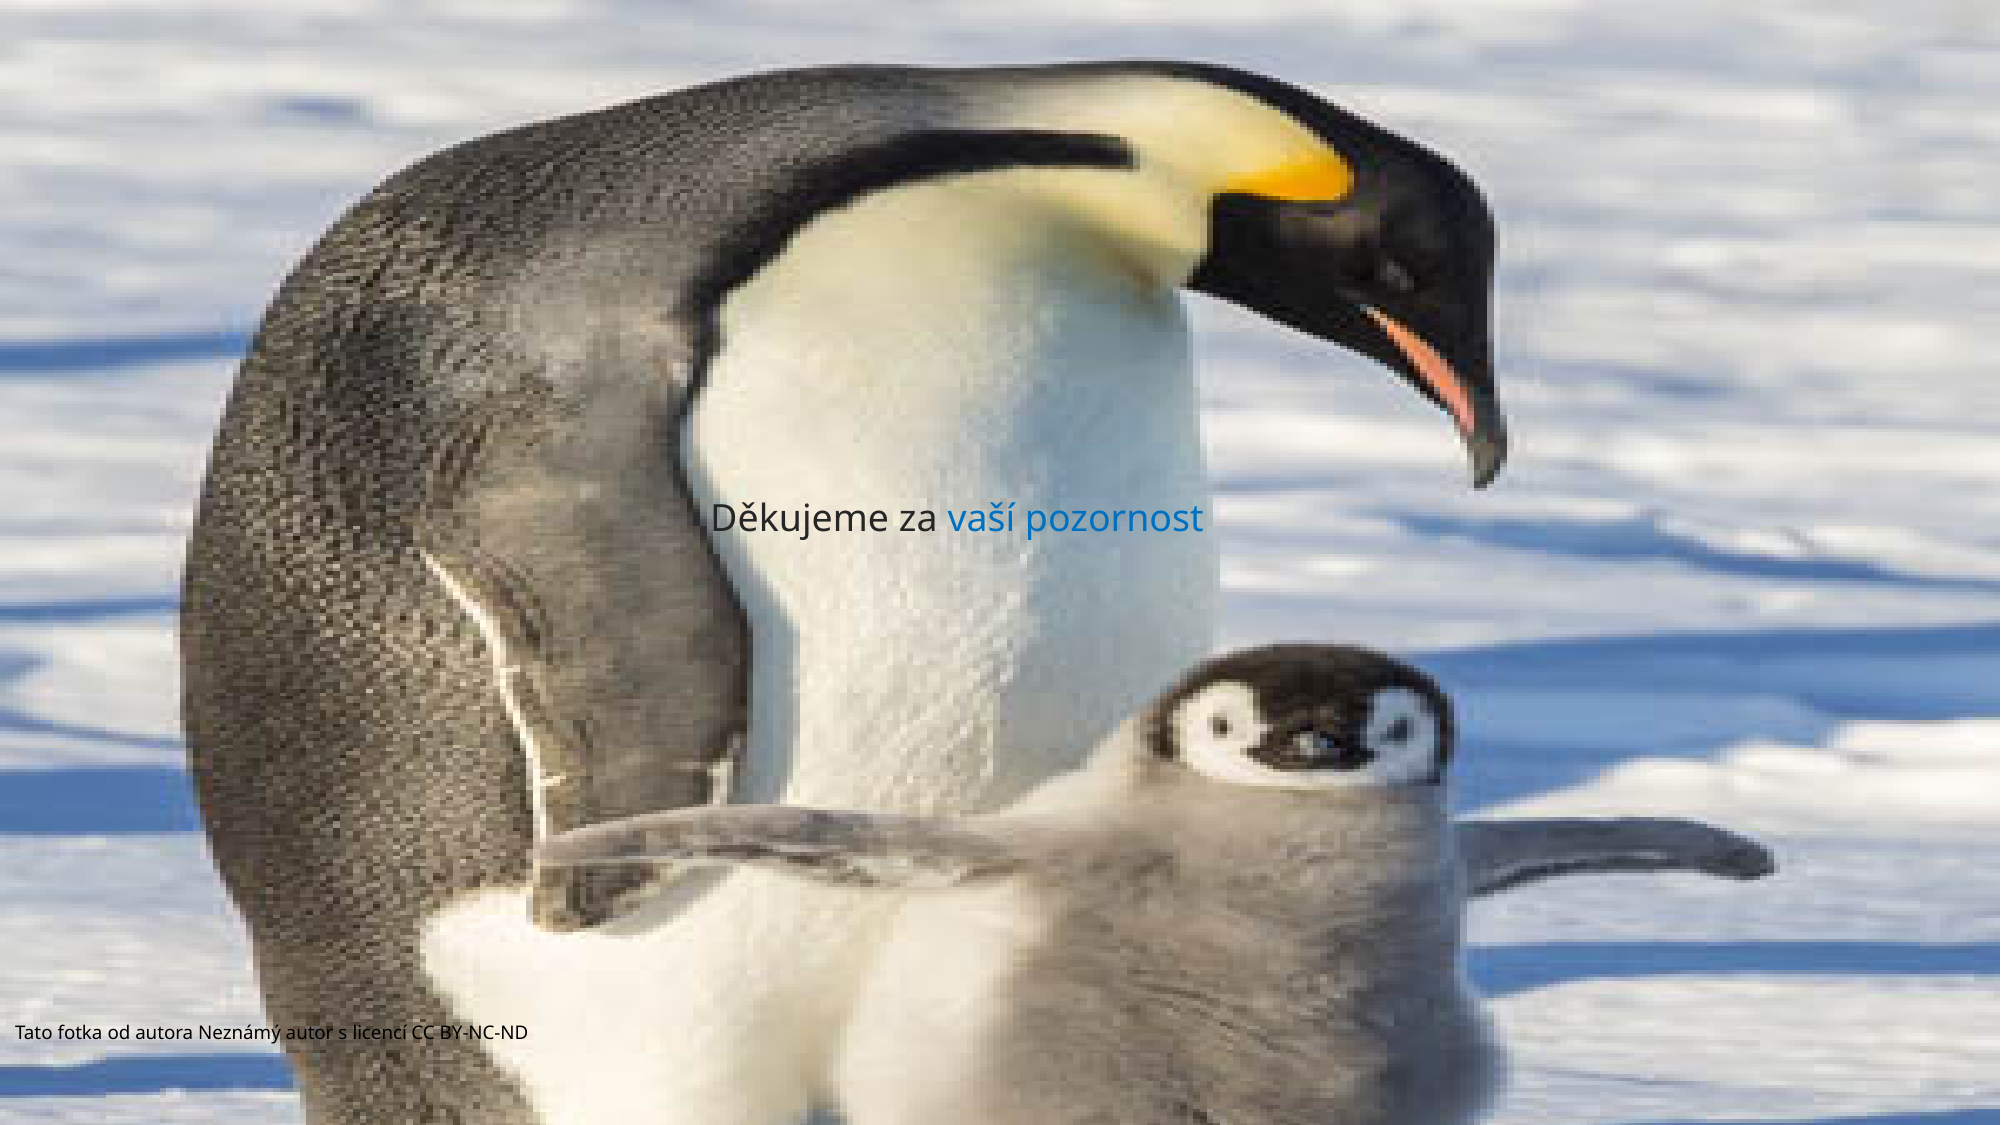

#
Děkujeme za vaší pozornost
Tato fotka od autora Neznámý autor s licencí CC BY-NC-ND